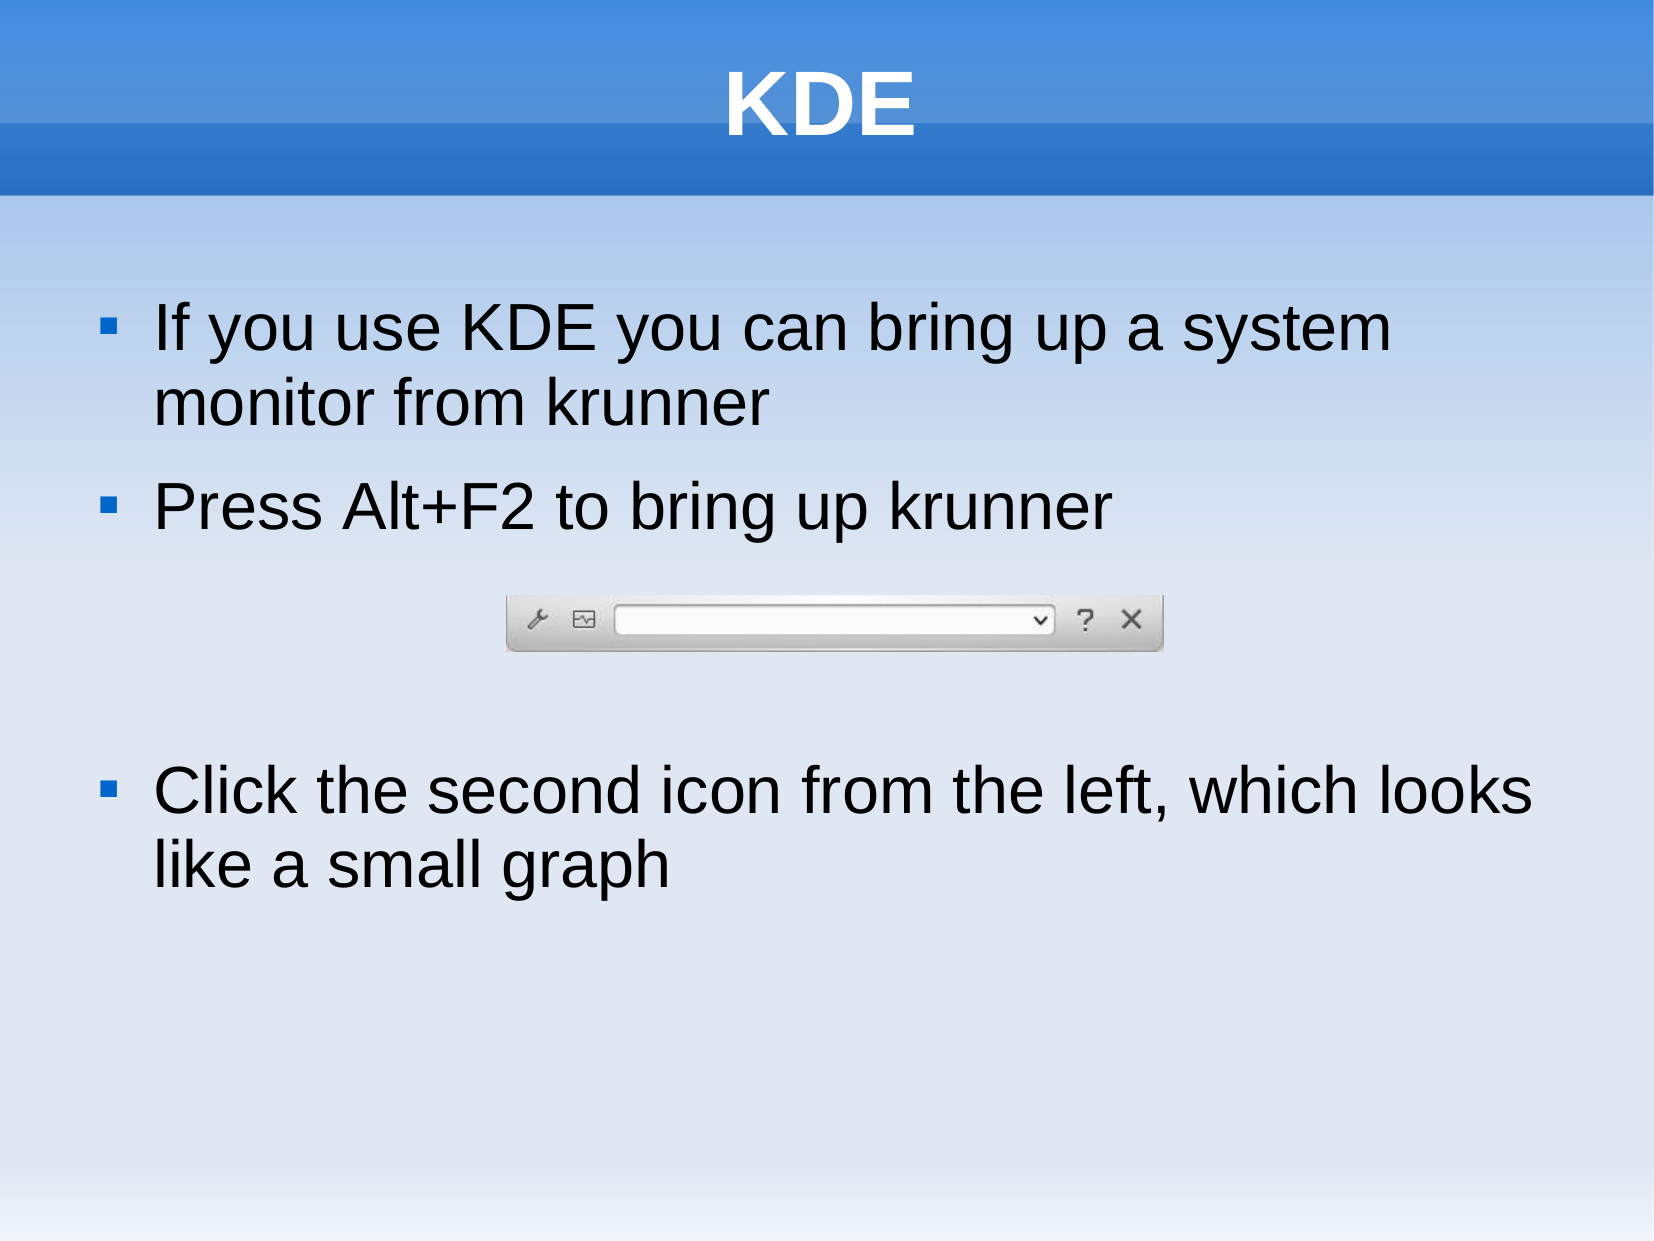

# KDE
If you use KDE you can bring up a system monitor from krunner
Press Alt+F2 to bring up krunner
Click the second icon from the left, which looks like a small graph